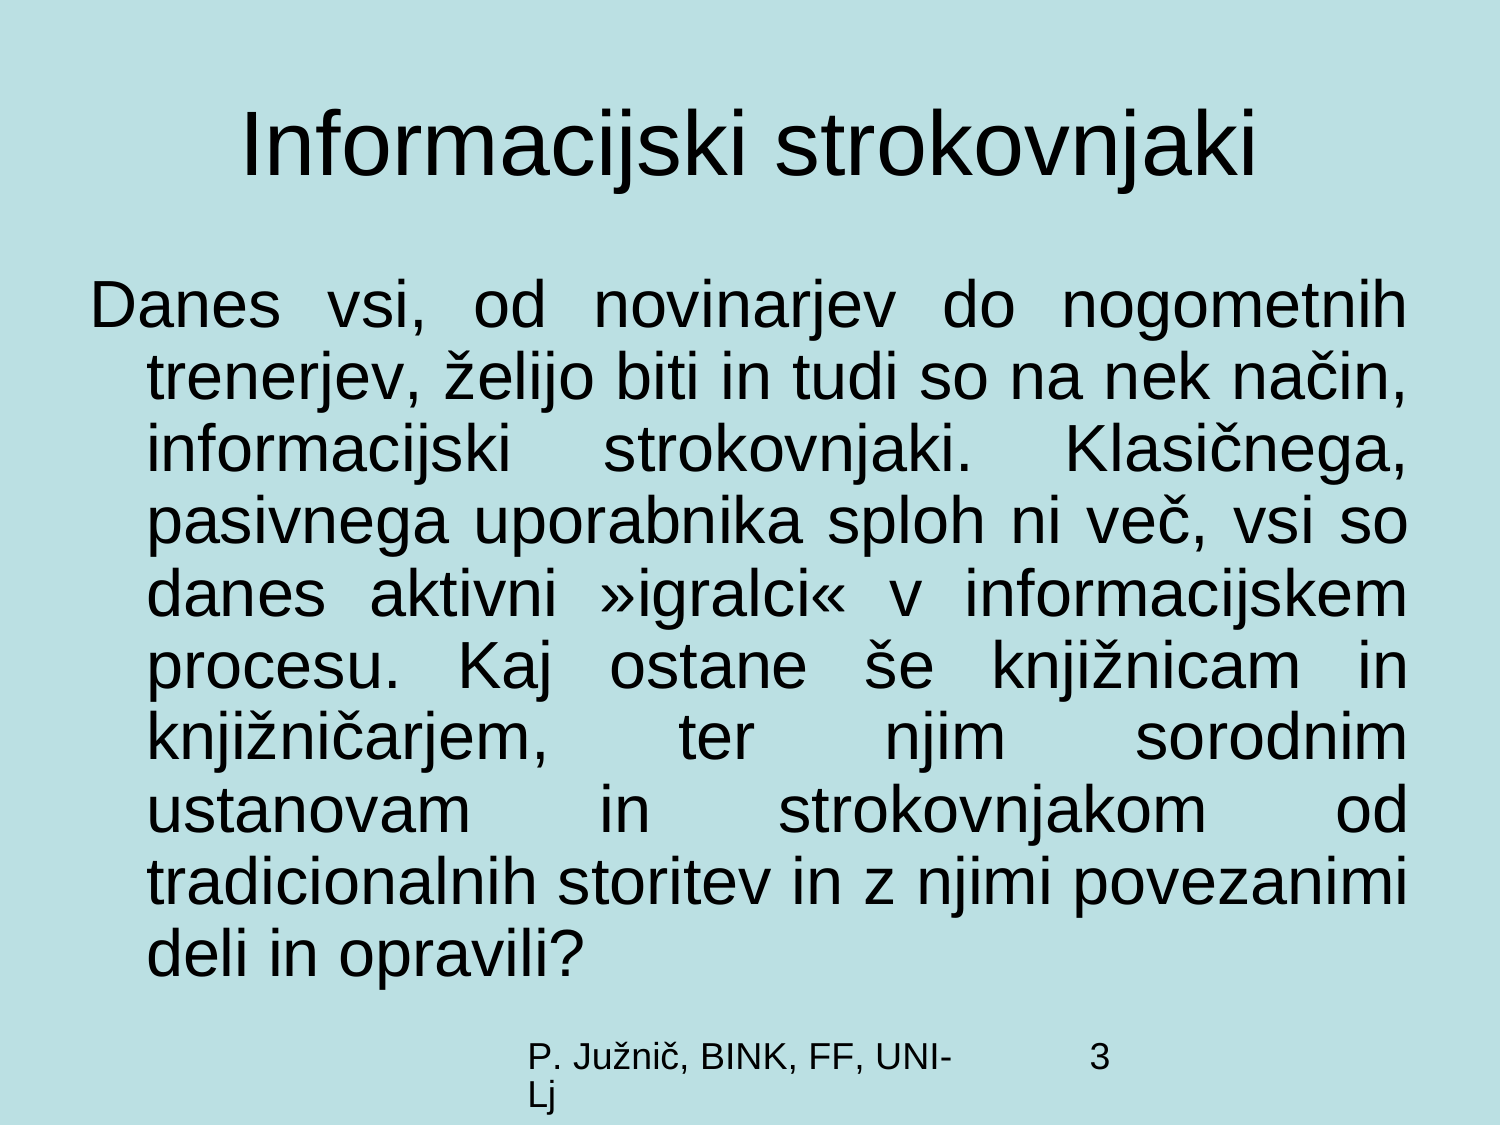

# Informacijski strokovnjaki
Danes vsi, od novinarjev do nogometnih trenerjev, želijo biti in tudi so na nek način, informacijski strokovnjaki. Klasičnega, pasivnega uporabnika sploh ni več, vsi so danes aktivni »igralci« v informacijskem procesu. Kaj ostane še knjižnicam in knjižničarjem, ter njim sorodnim ustanovam in strokovnjakom od tradicionalnih storitev in z njimi povezanimi deli in opravili?
P. Južnič, BINK, FF, UNI-Lj
3